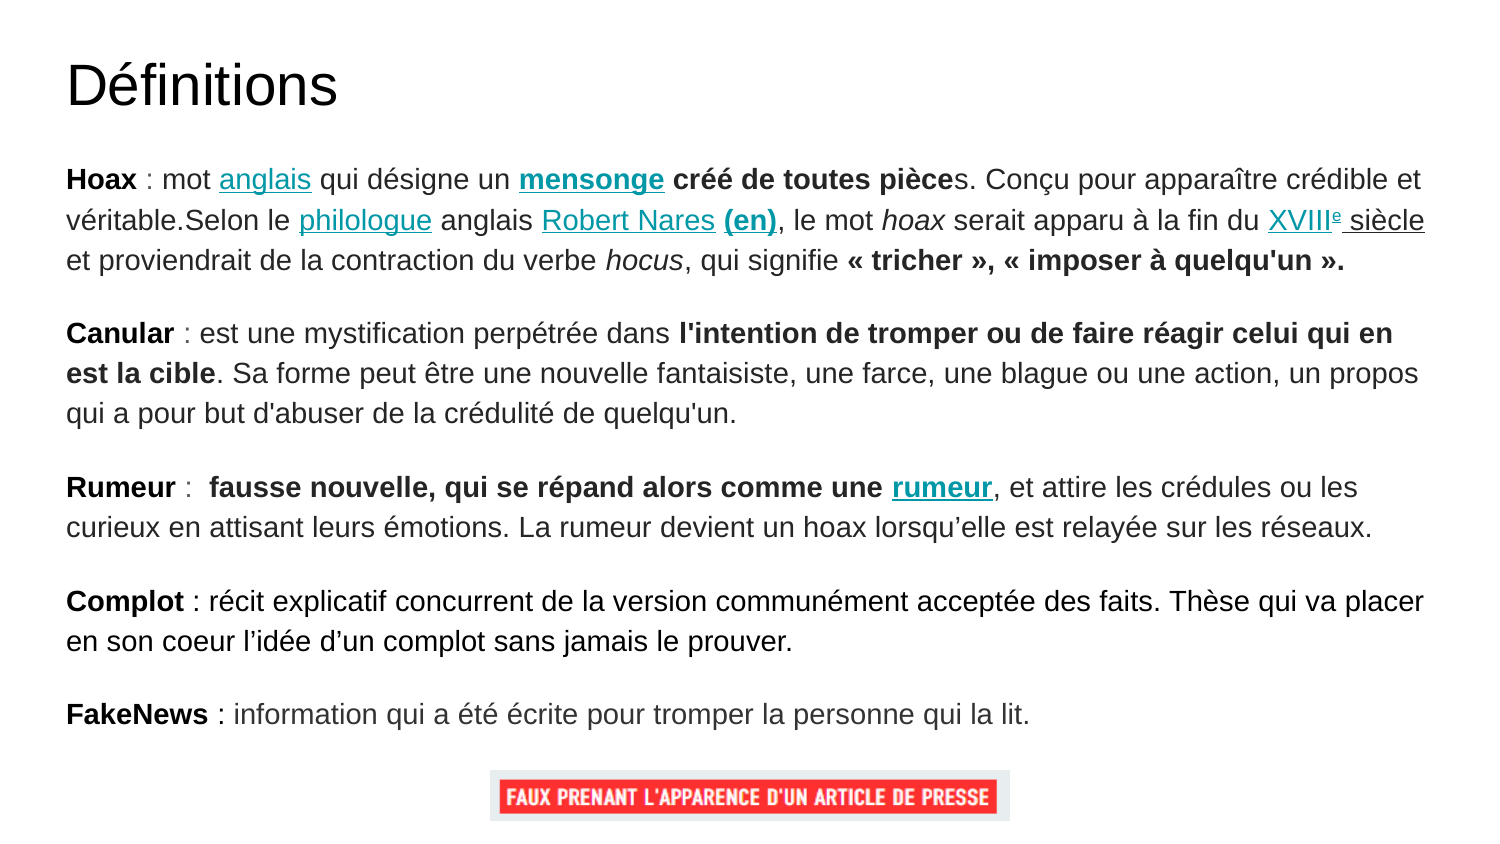

# Définitions
Hoax : mot anglais qui désigne un mensonge créé de toutes pièces. Conçu pour apparaître crédible et véritable.Selon le philologue anglais Robert Nares (en), le mot hoax serait apparu à la fin du xviiie siècle et proviendrait de la contraction du verbe hocus, qui signifie « tricher », « imposer à quelqu'un ».
Canular : est une mystification perpétrée dans l'intention de tromper ou de faire réagir celui qui en est la cible. Sa forme peut être une nouvelle fantaisiste, une farce, une blague ou une action, un propos qui a pour but d'abuser de la crédulité de quelqu'un.
Rumeur : fausse nouvelle, qui se répand alors comme une rumeur, et attire les crédules ou les curieux en attisant leurs émotions. La rumeur devient un hoax lorsqu’elle est relayée sur les réseaux.
Complot : récit explicatif concurrent de la version communément acceptée des faits. Thèse qui va placer en son coeur l’idée d’un complot sans jamais le prouver.
FakeNews : information qui a été écrite pour tromper la personne qui la lit.